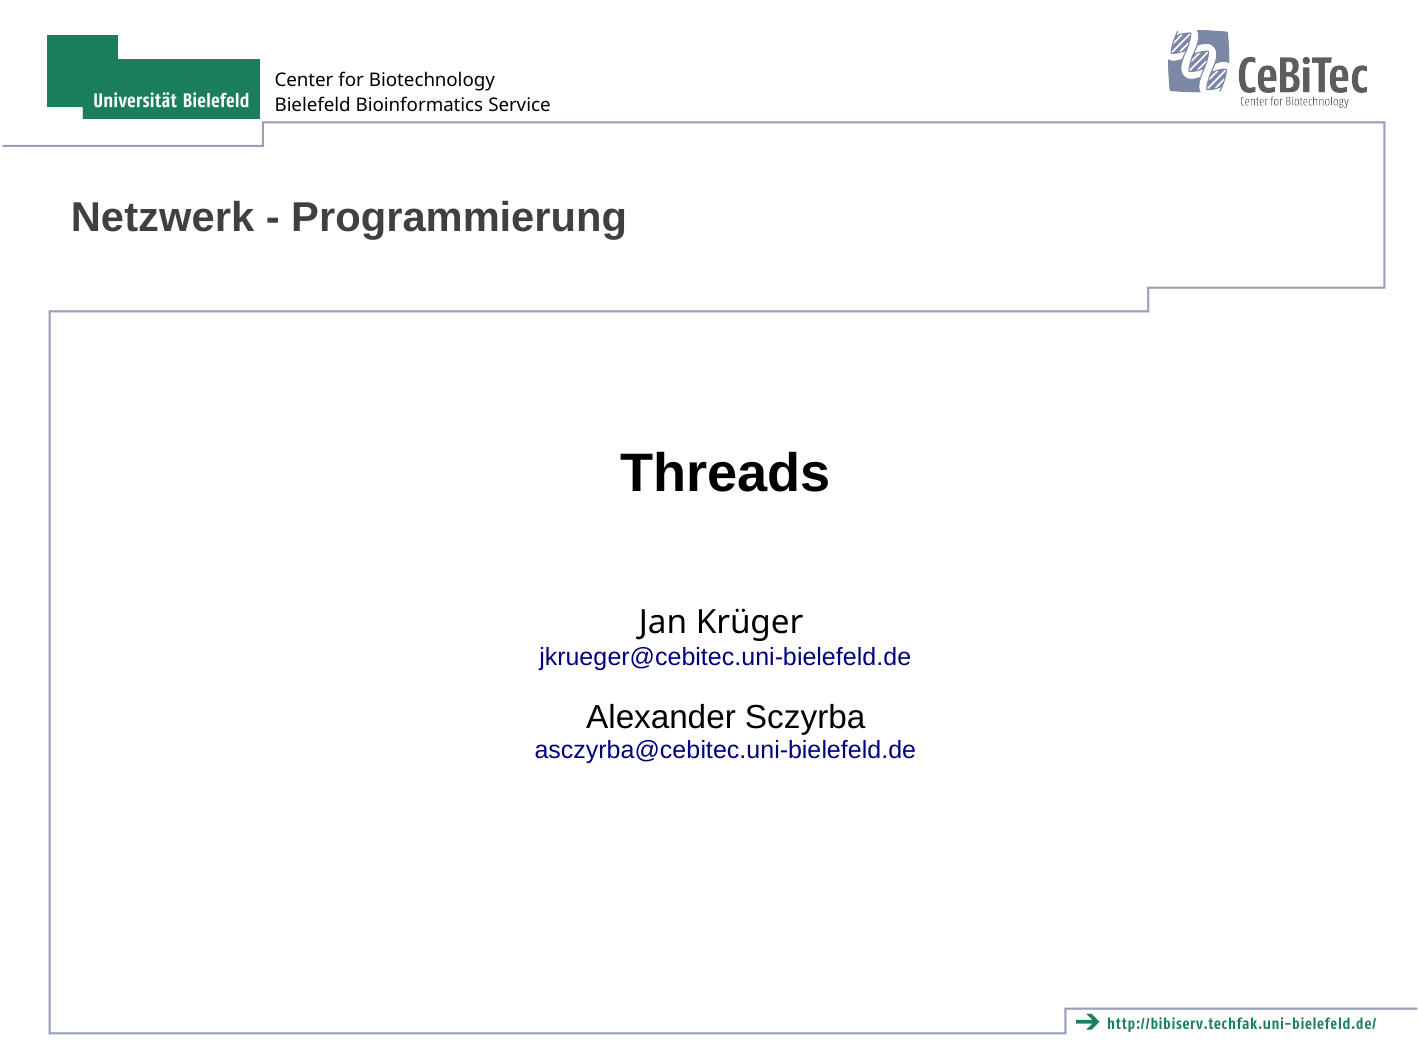

# Netzwerk - Programmierung
Threads
Jan Krüger
jkrueger@cebitec.uni-bielefeld.de
Alexander Sczyrba
asczyrba@cebitec.uni-bielefeld.de